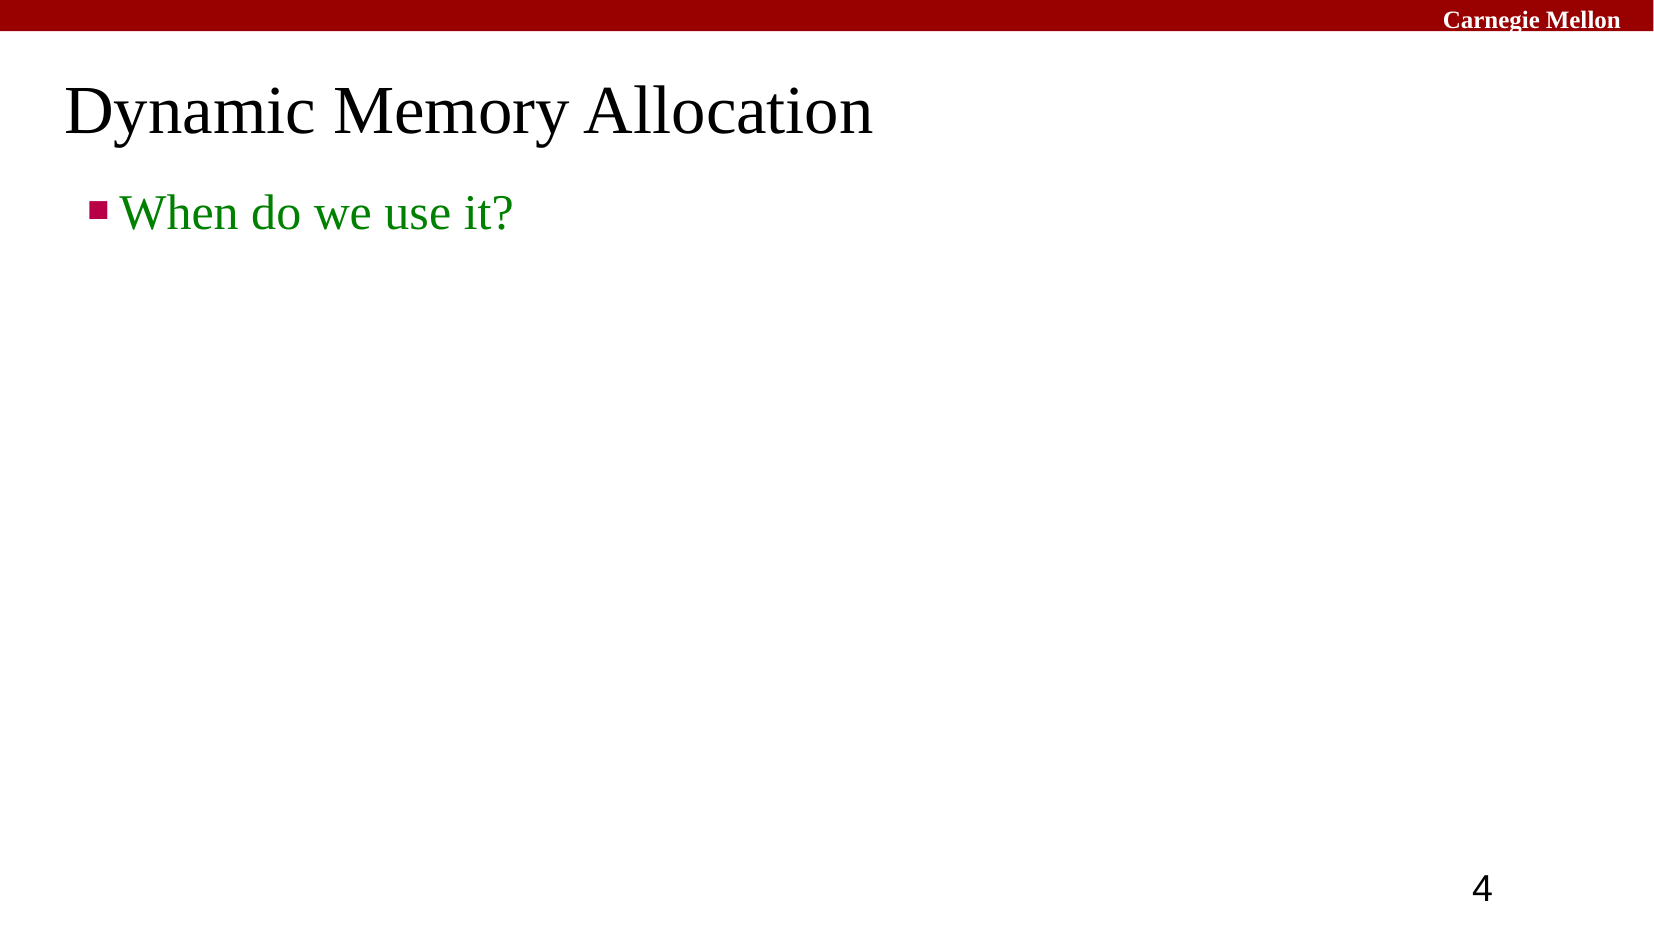

# Dynamic Memory Allocation
When do we use it?